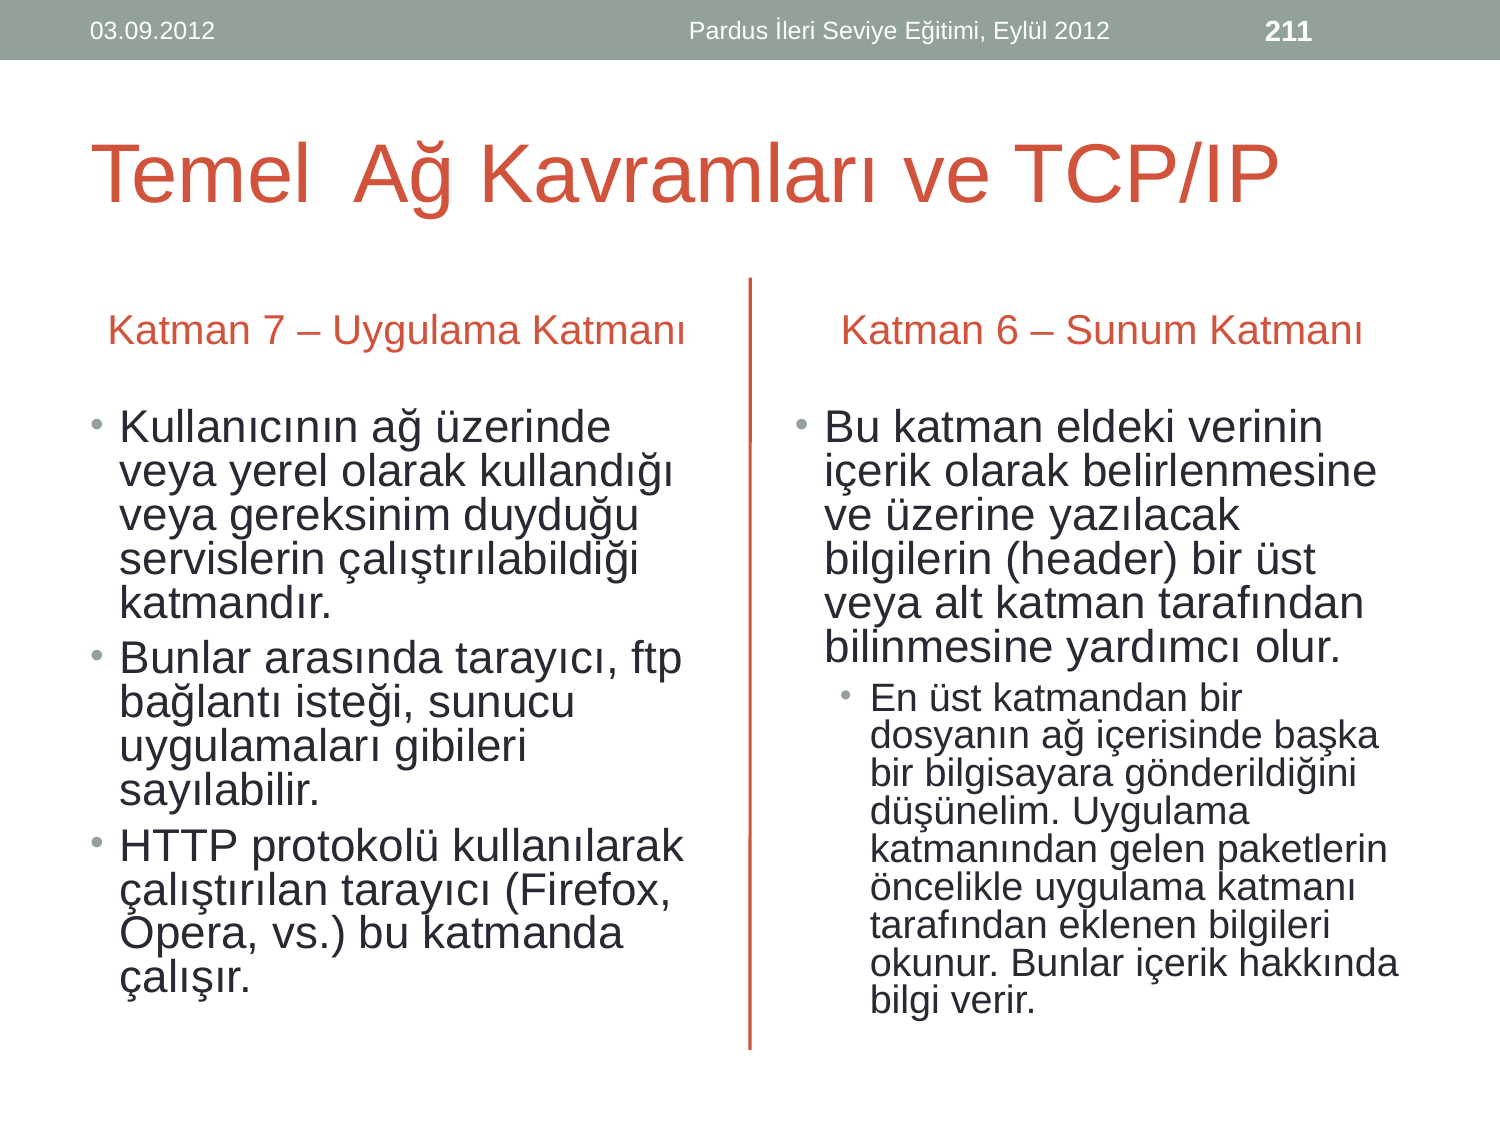

03.09.2012
Pardus İleri Seviye Eğitimi, Eylül 2012
# Temel Ağ Kavramları ve TCP/IP
Katman 7 – Uygulama Katmanı
Katman 6 – Sunum Katmanı
Kullanıcının ağ üzerinde veya yerel olarak kullandığı veya gereksinim duyduğu servislerin çalıştırılabildiği katmandır.
Bunlar arasında tarayıcı, ftp bağlantı isteği, sunucu uygulamaları gibileri sayılabilir.
HTTP protokolü kullanılarak çalıştırılan tarayıcı (Firefox, Opera, vs.) bu katmanda çalışır.
Bu katman eldeki verinin içerik olarak belirlenmesine ve üzerine yazılacak bilgilerin (header) bir üst veya alt katman tarafından bilinmesine yardımcı olur.
En üst katmandan bir dosyanın ağ içerisinde başka bir bilgisayara gönderildiğini düşünelim. Uygulama katmanından gelen paketlerin öncelikle uygulama katmanı tarafından eklenen bilgileri okunur. Bunlar içerik hakkında bilgi verir.